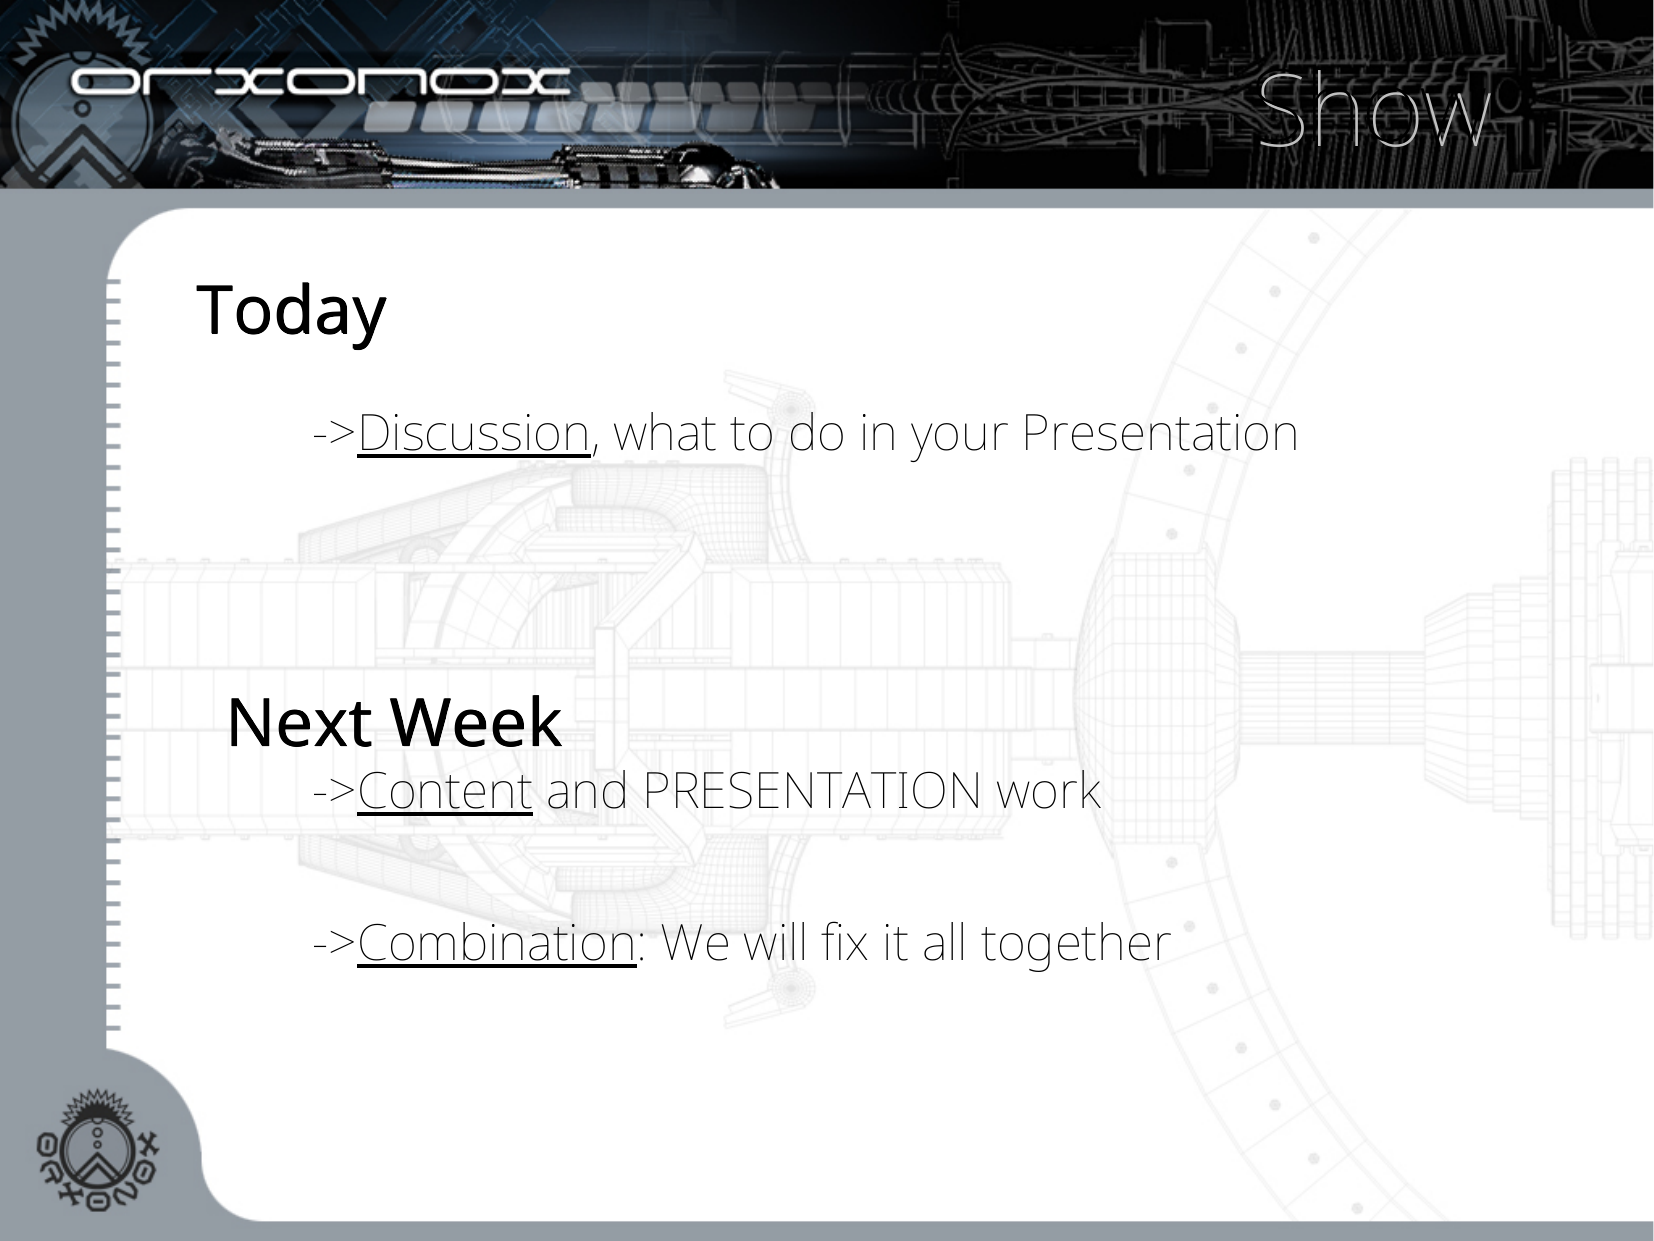

Show
Today
->Discussion, what to do in your Presentation
Next Week
->Content and PRESENTATION work
->Combination: We will fix it all together